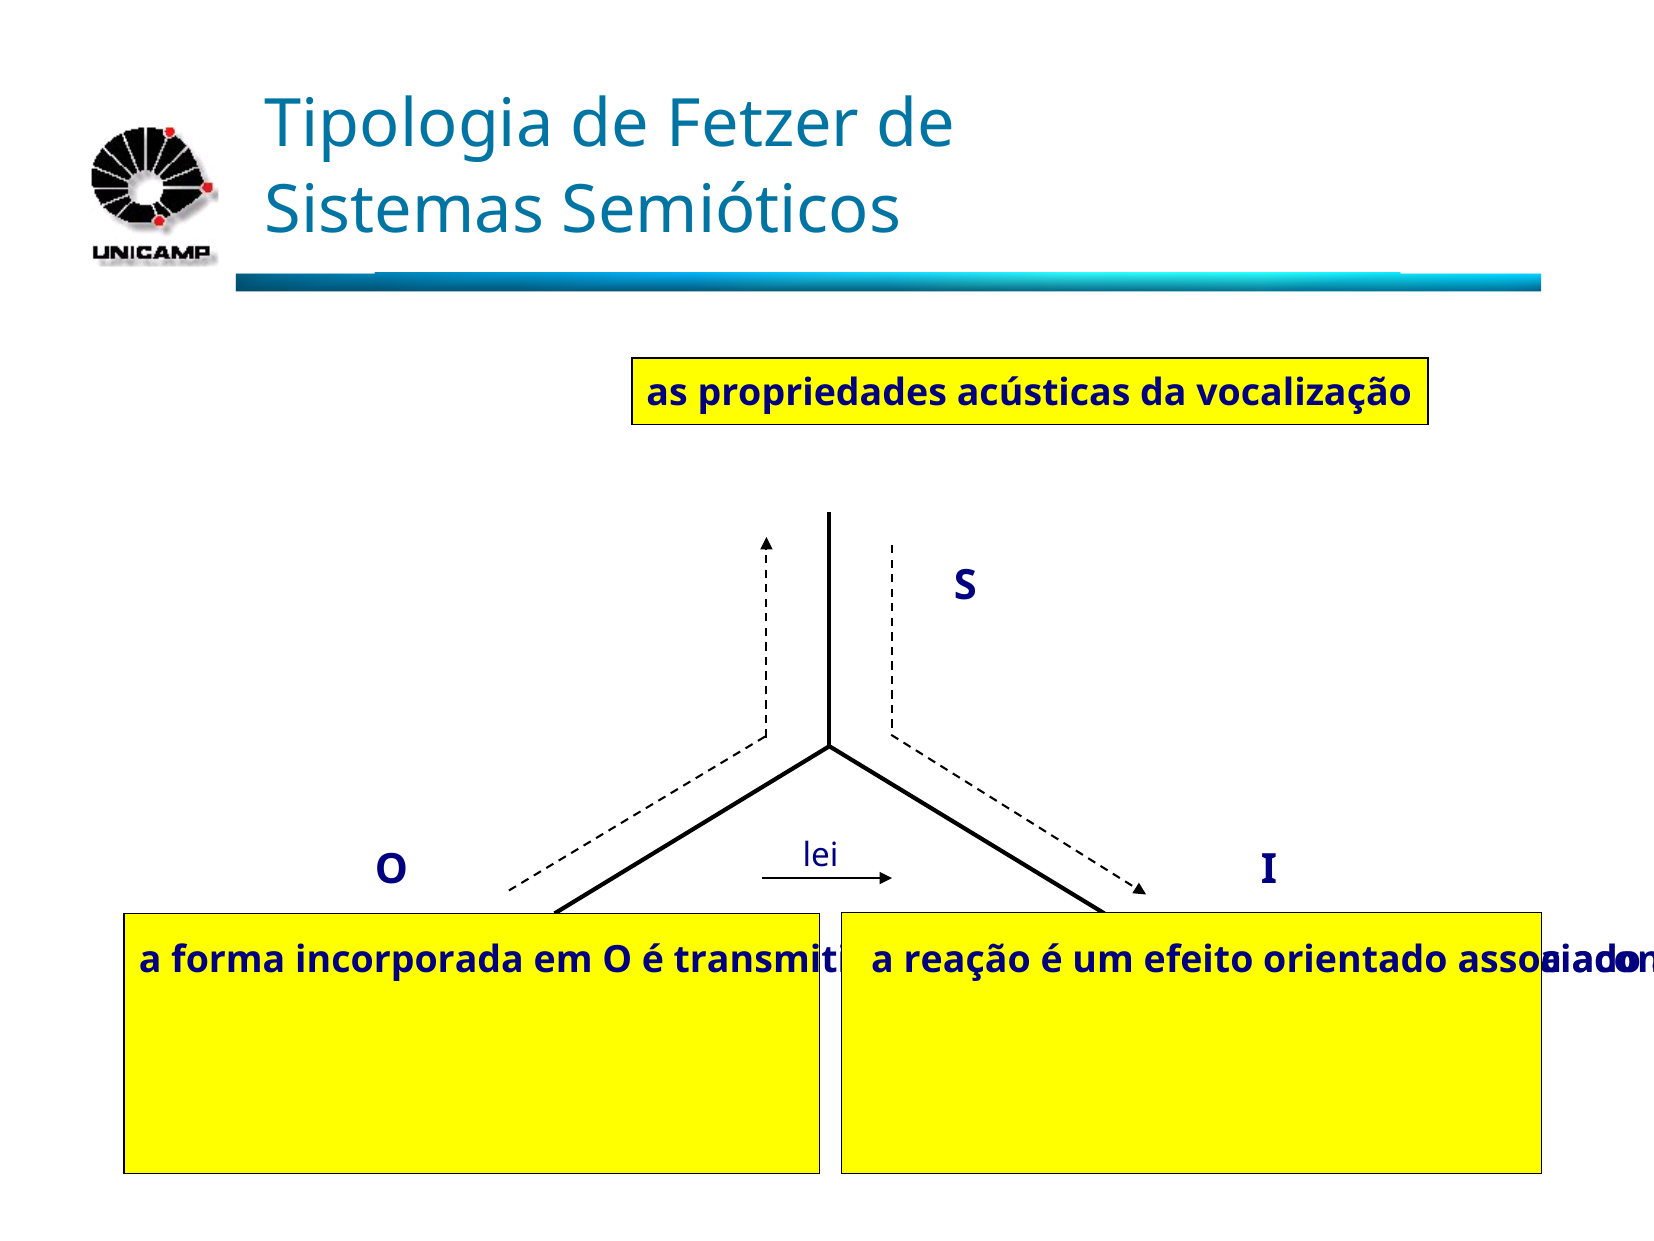

# Tipologia de Fetzer de Sistemas Semióticos
as propriedades acústicas da vocalização
S
lei
O
I
a forma incorporada em O é transmitida através de S para I => alguma coisa aconteceria sob certas condições
a reação é um efeito orientado associado a O [algo aconteceria em certas condições] através de S